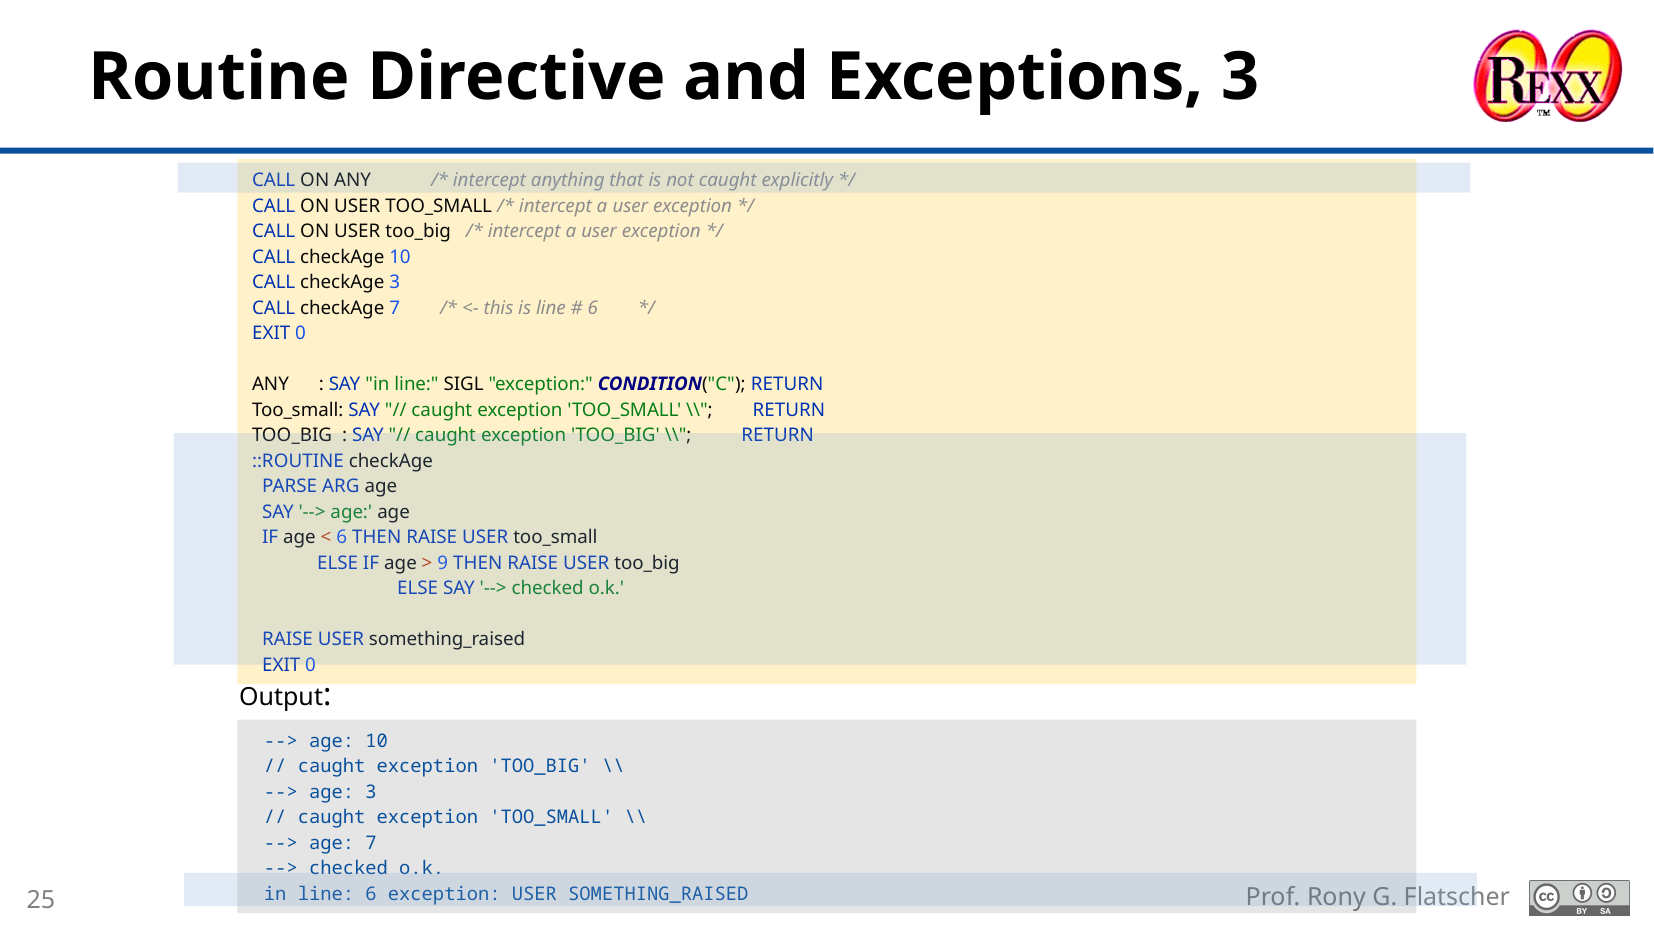

# Routine Directive and Exceptions, 3
CALL ON ANY /* intercept anything that is not caught explicitly */
CALL ON USER TOO_SMALL /* intercept a user exception */
CALL ON USER too_big /* intercept a user exception */
CALL checkAge 10
CALL checkAge 3
CALL checkAge 7 /* <- this is line # 6 */
EXIT 0
ANY : SAY "in line:" SIGL "exception:" CONDITION("C"); RETURN
Too_small: SAY "// caught exception 'TOO_SMALL' \\"; RETURN
TOO_BIG : SAY "// caught exception 'TOO_BIG' \\"; RETURN
::ROUTINE checkAge
 PARSE ARG age
 SAY '--> age:' age
 IF age < 6 THEN RAISE USER too_small
 ELSE IF age > 9 THEN RAISE USER too_big
 ELSE SAY '--> checked o.k.'
 RAISE USER something_raised
 EXIT 0
Output:
--> age: 10
// caught exception 'TOO_BIG' \\
--> age: 3
// caught exception 'TOO_SMALL' \\
--> age: 7
--> checked o.k.
in line: 6 exception: USER SOMETHING_RAISED